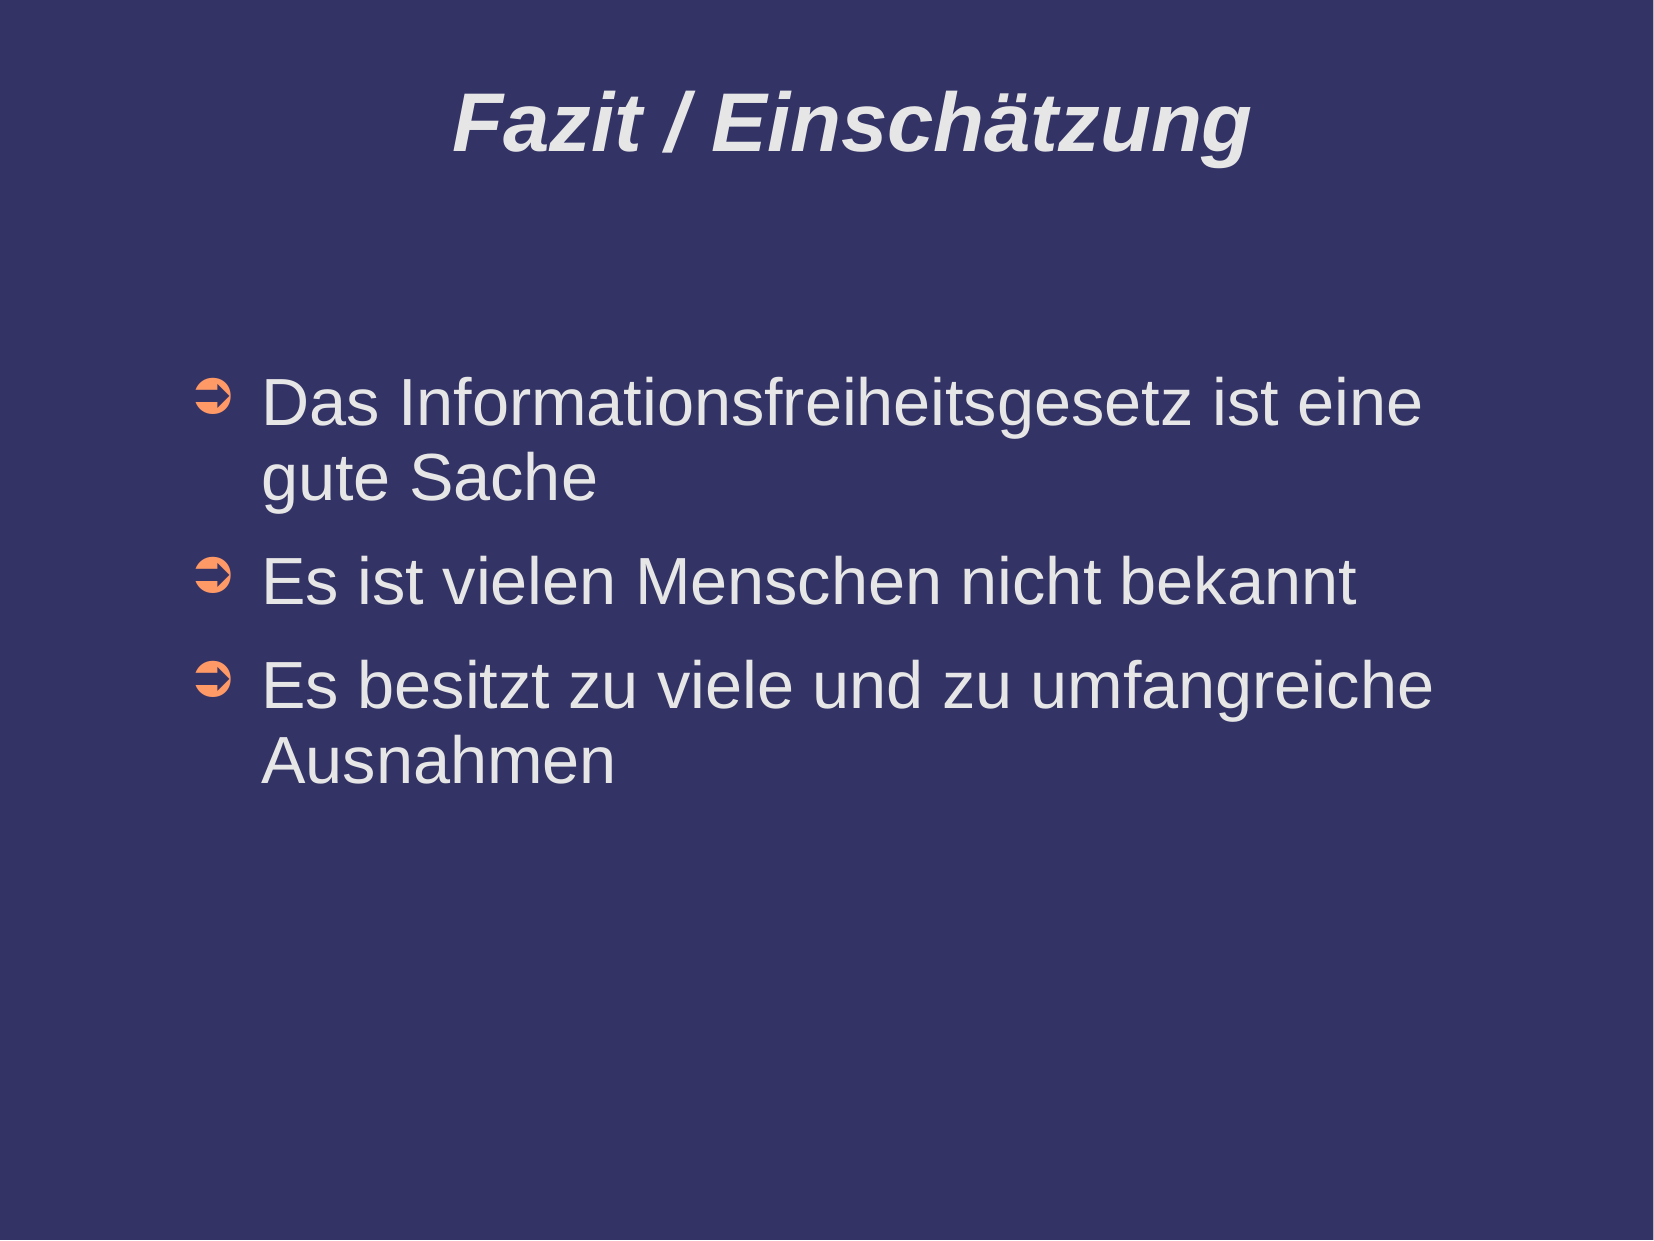

# Fazit / Einschätzung
Das Informationsfreiheitsgesetz ist eine gute Sache
Es ist vielen Menschen nicht bekannt
Es besitzt zu viele und zu umfangreiche Ausnahmen